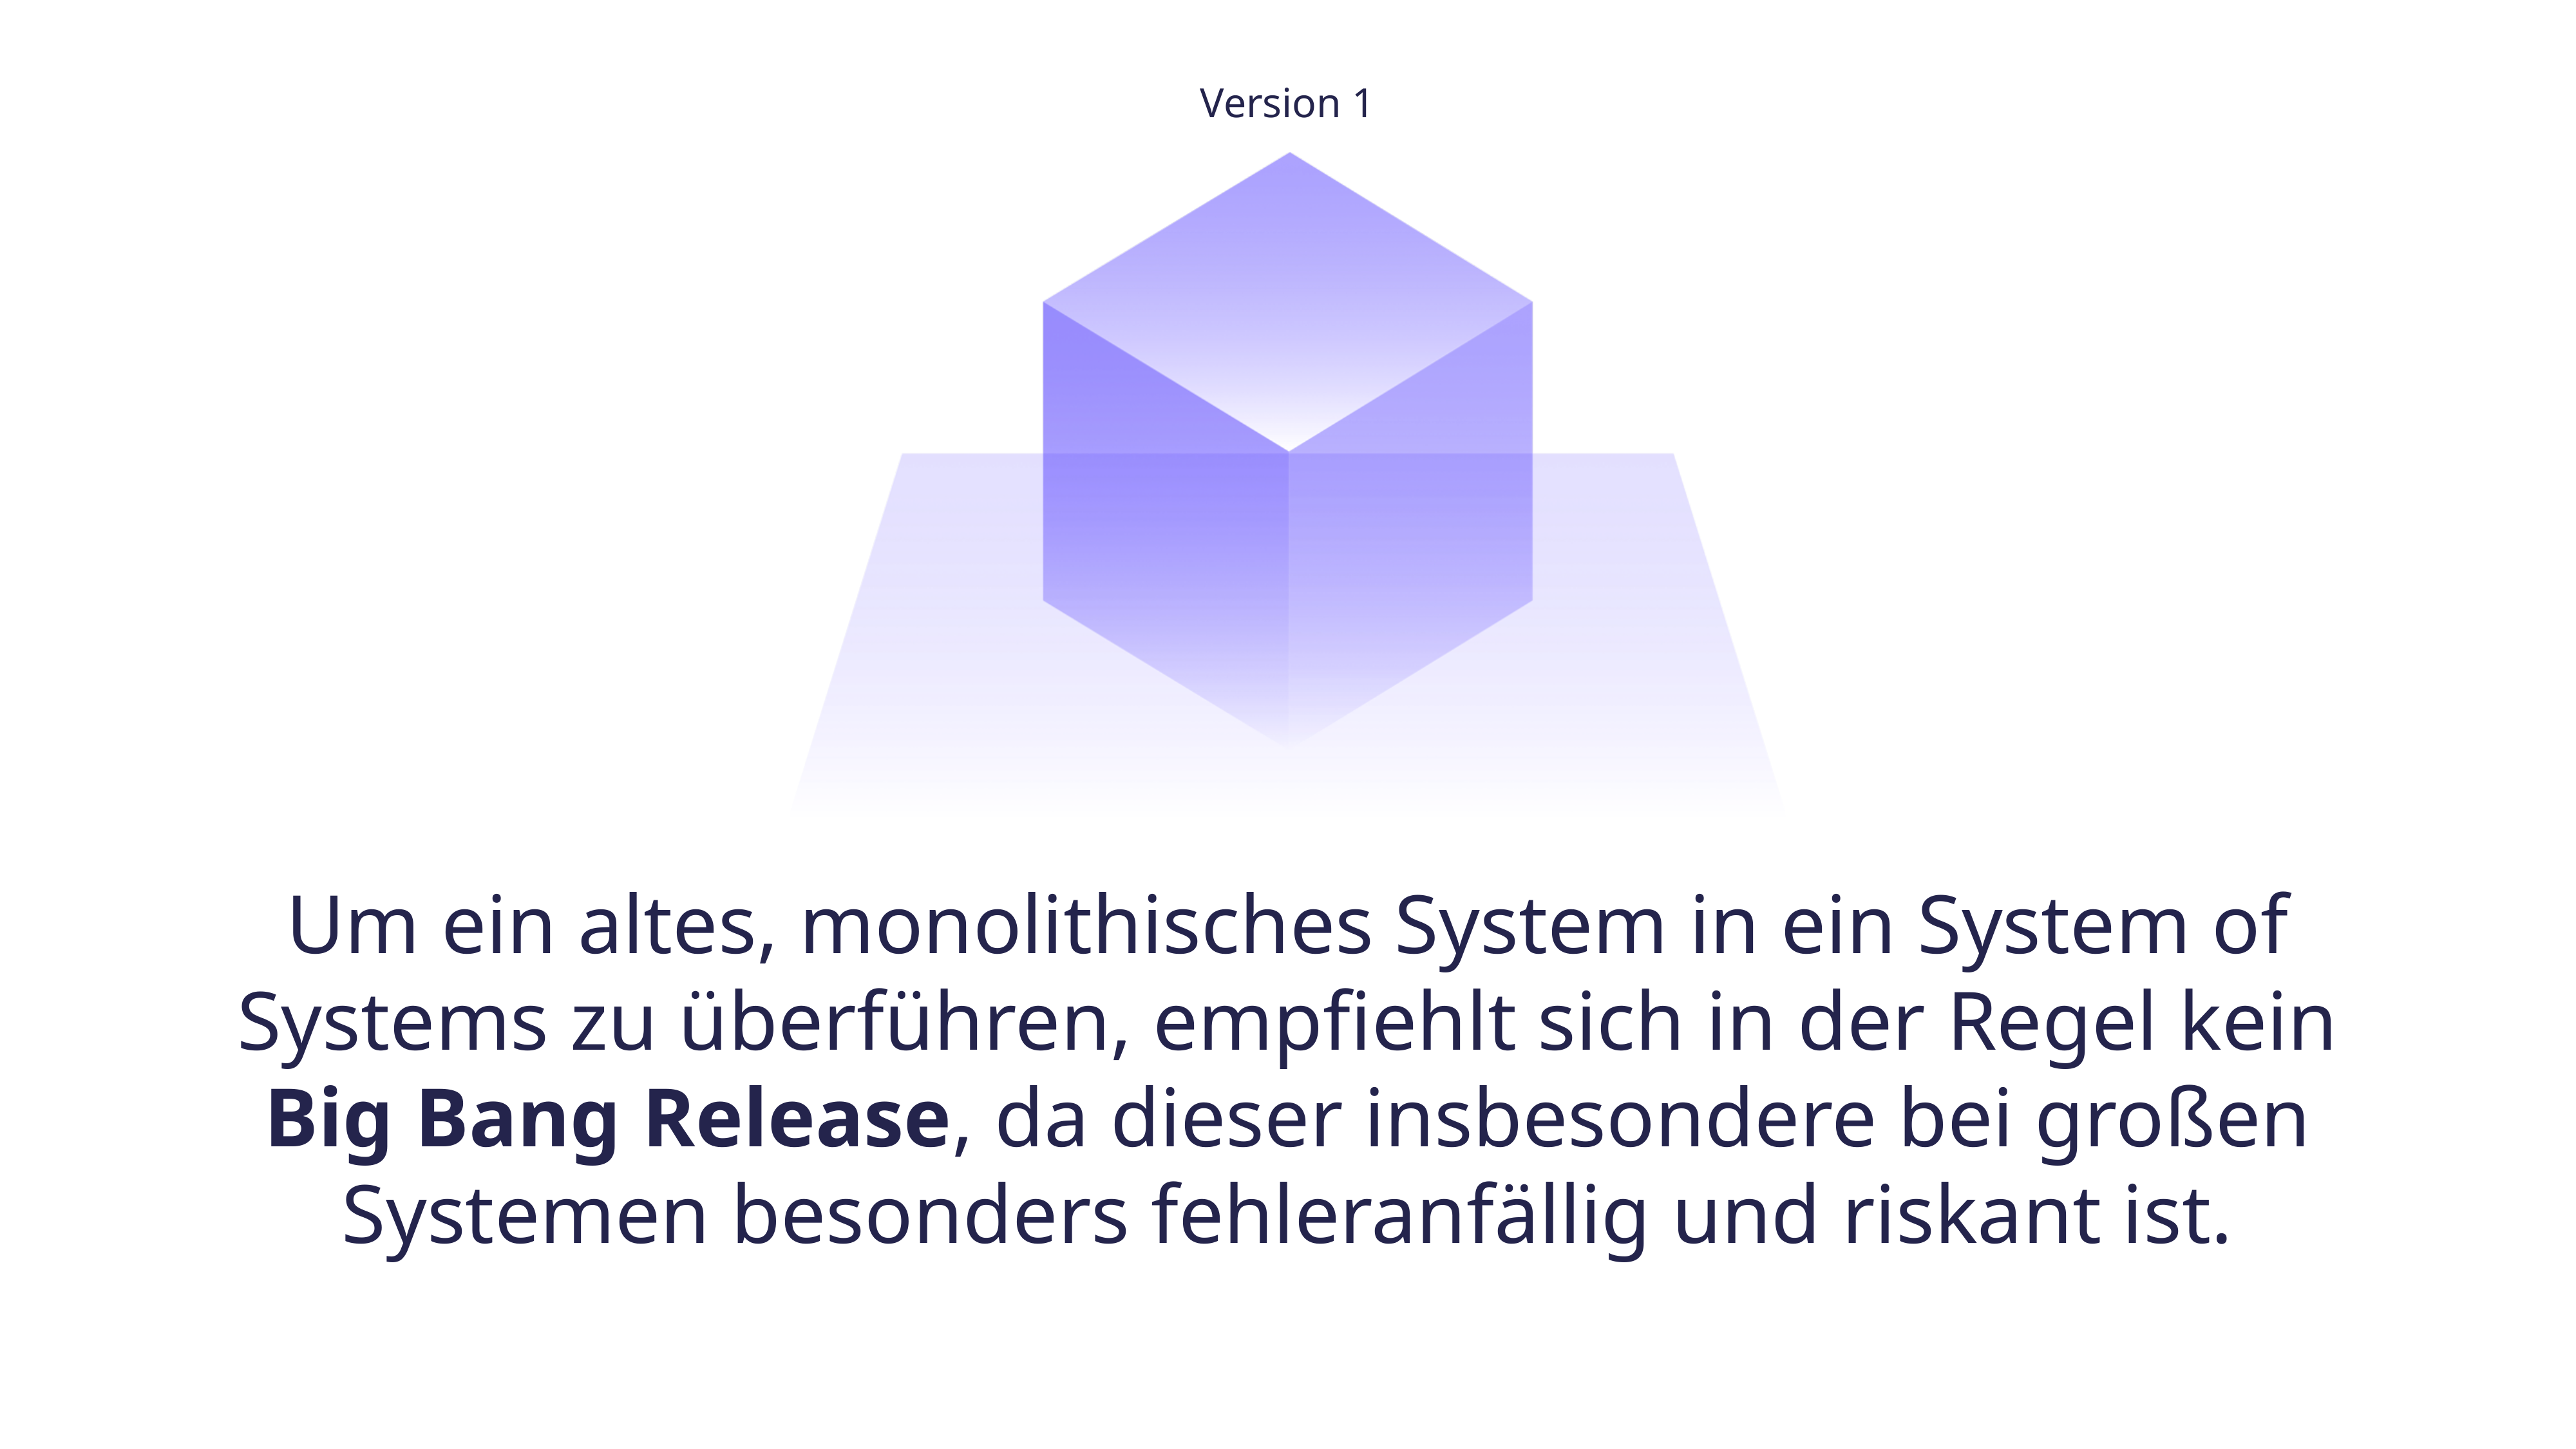

Version 1
# Um ein altes, monolithisches System in ein System of Systems zu überführen, empfiehlt sich in der Regel kein Big Bang Release, da dieser insbesondere bei großen Systemen besonders fehleranfällig und riskant ist.